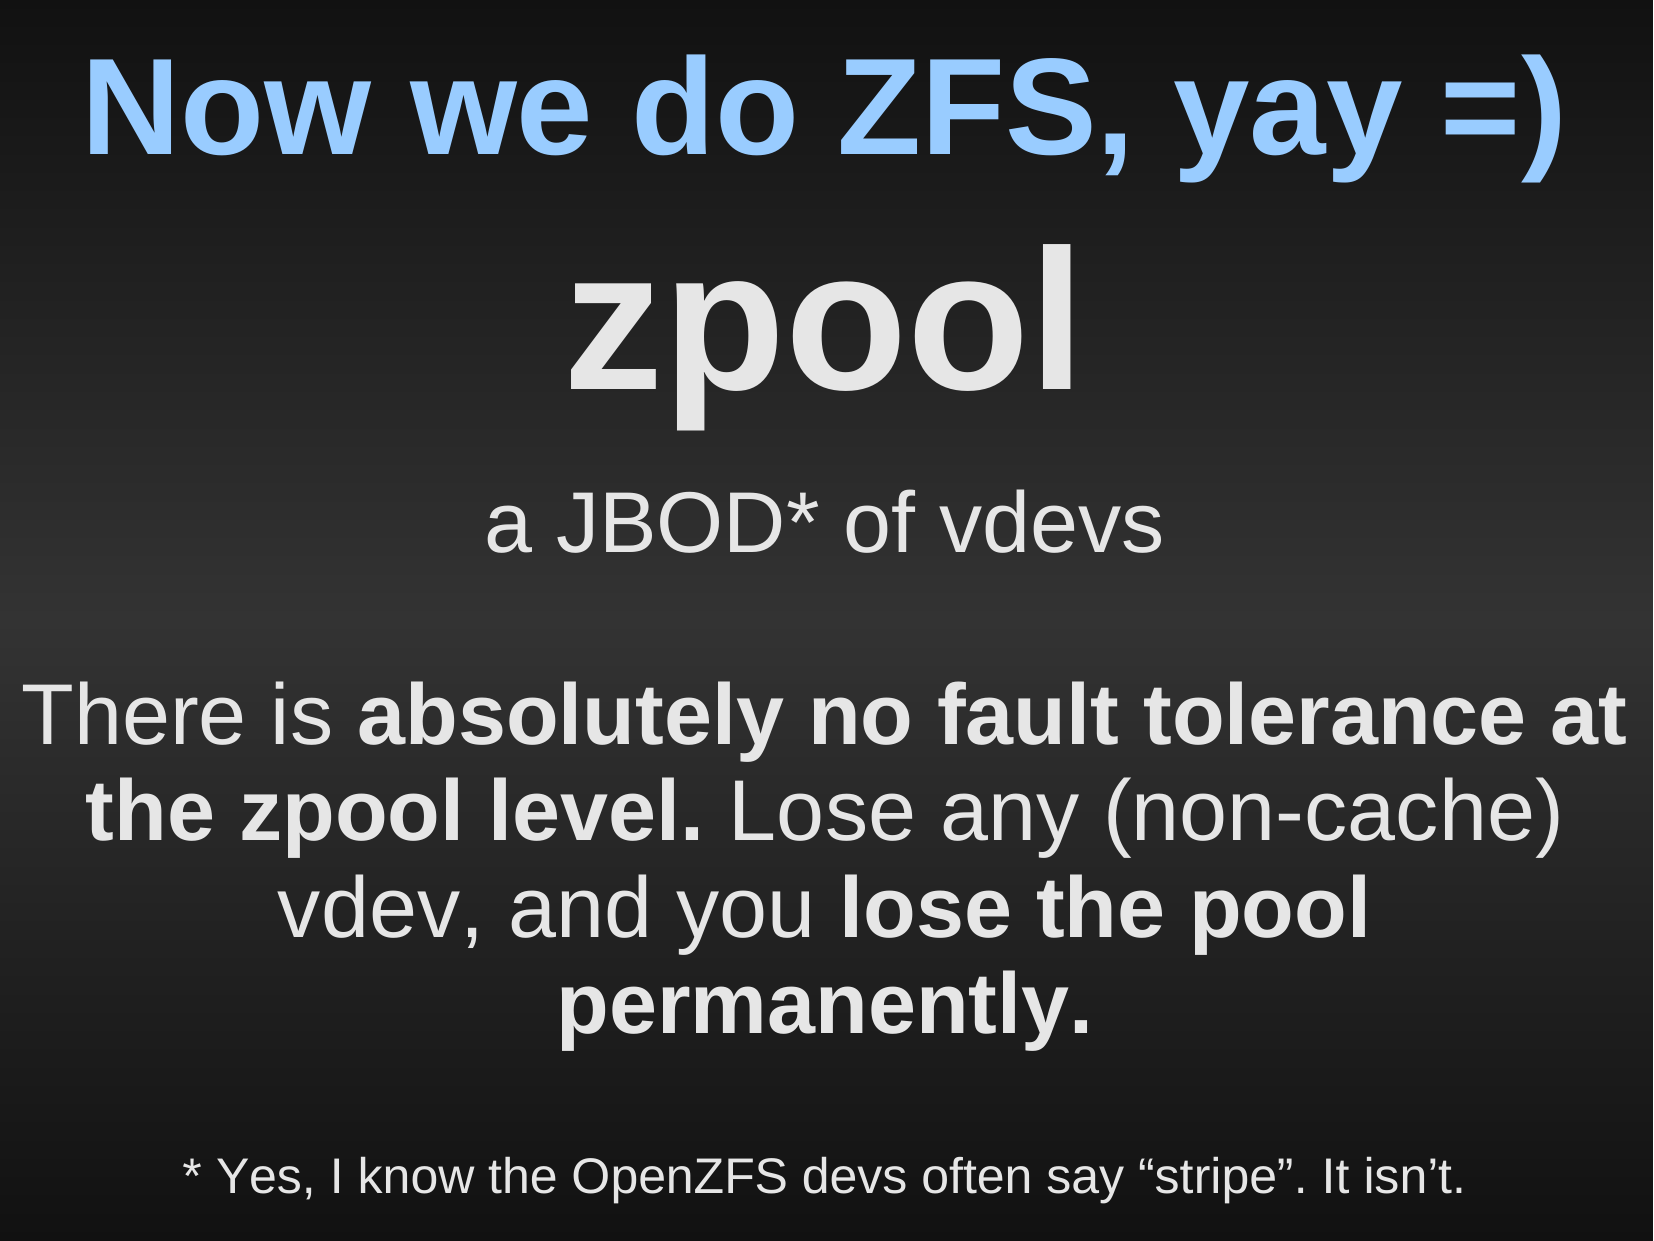

# Now we do ZFS, yay =)
zpool
a JBOD* of vdevs
There is absolutely no fault tolerance at the zpool level. Lose any (non-cache) vdev, and you lose the pool permanently.
* Yes, I know the OpenZFS devs often say “stripe”. It isn’t.